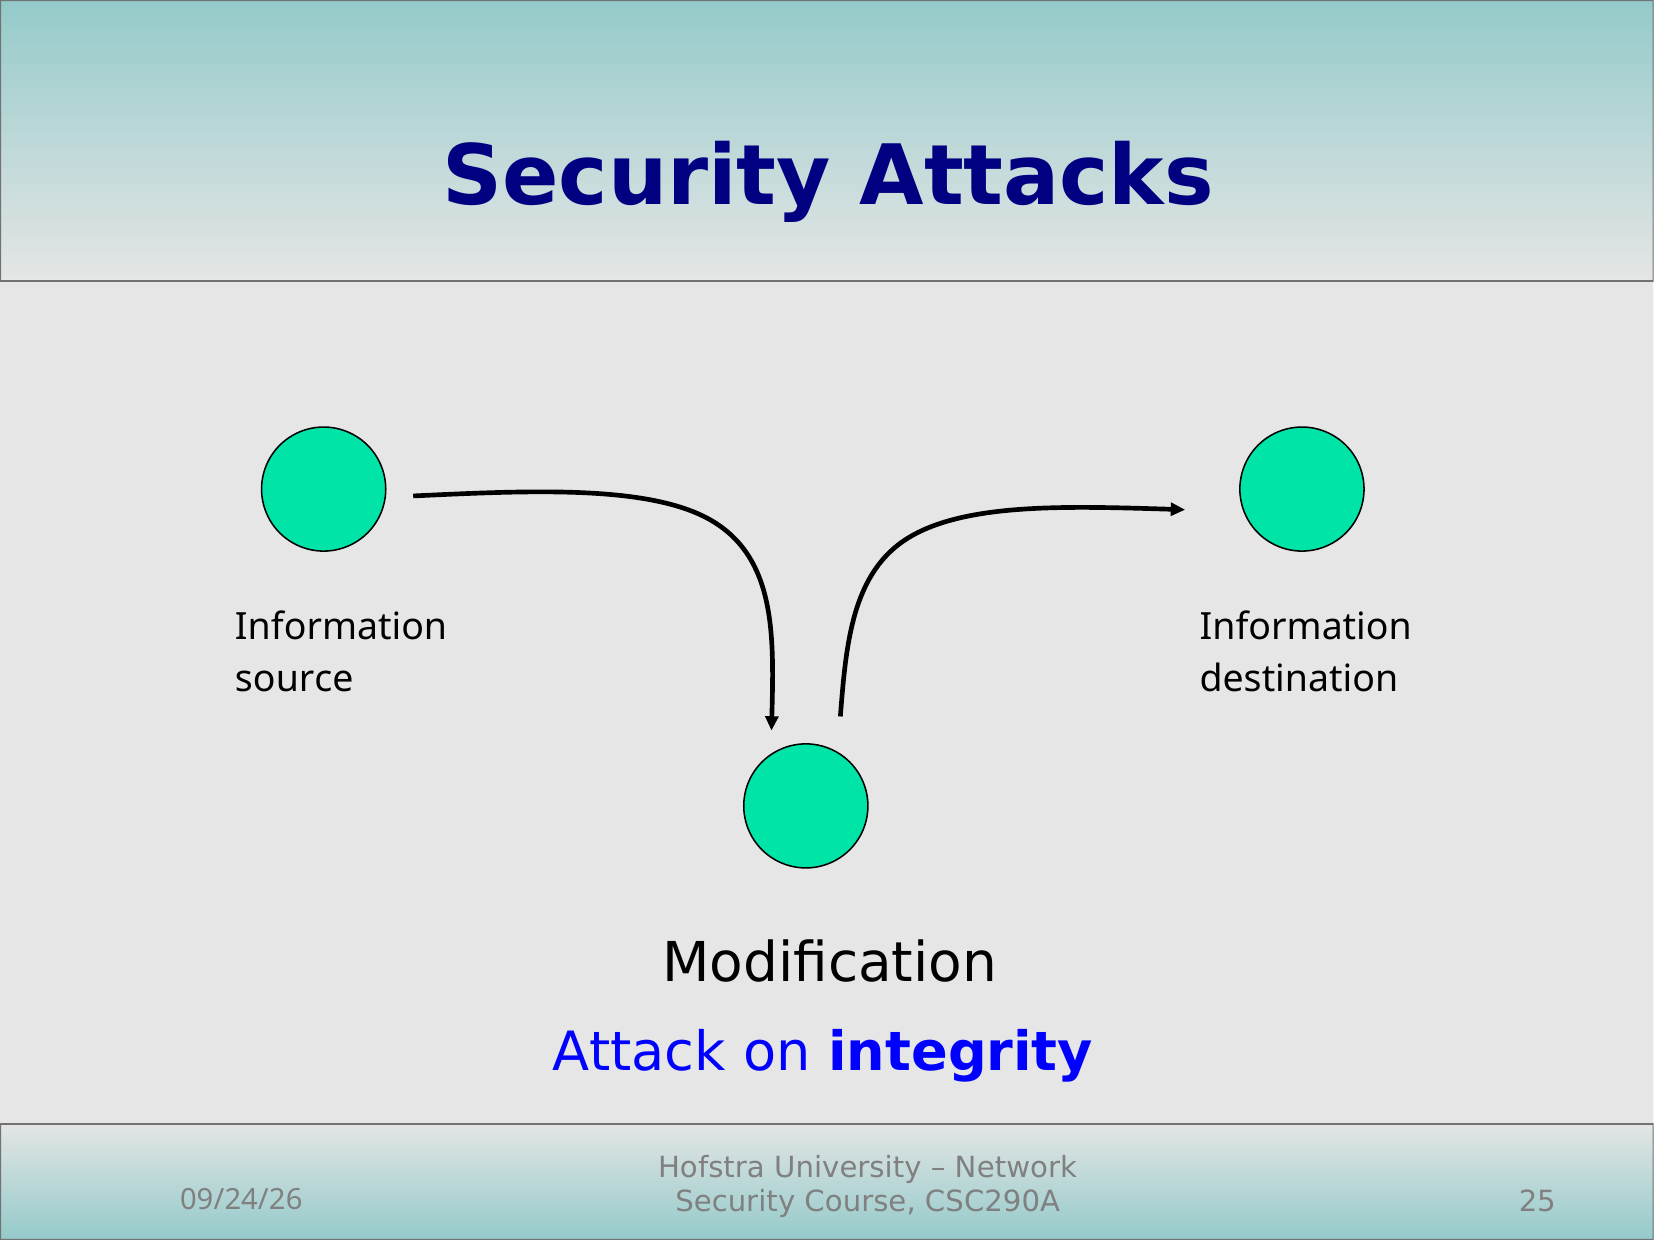

# Security Attacks
Information
source
Information
destination
Modification
 Attack on integrity
25